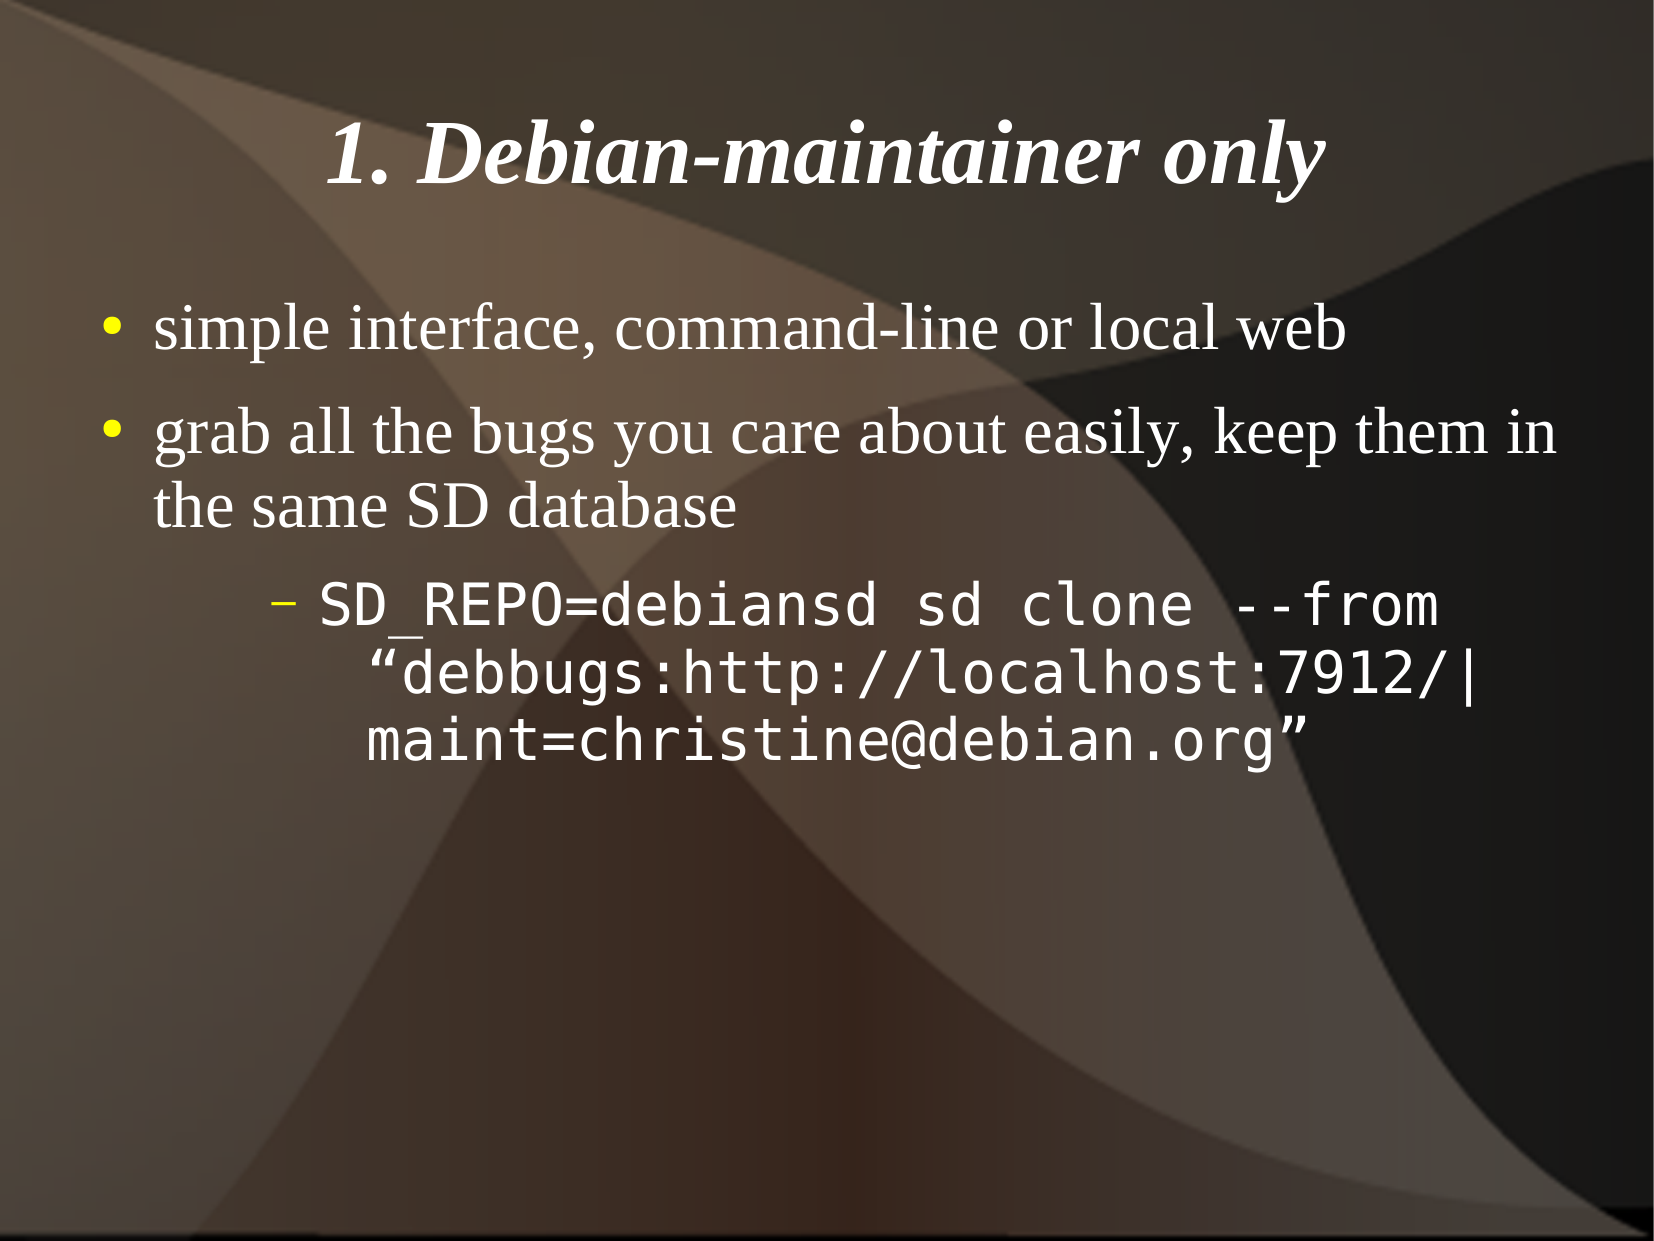

# 1. Debian-maintainer only
simple interface, command-line or local web
grab all the bugs you care about easily, keep them in the same SD database
SD_REPO=debiansd sd clone --from “debbugs:http://localhost:7912/|maint=christine@debian.org”